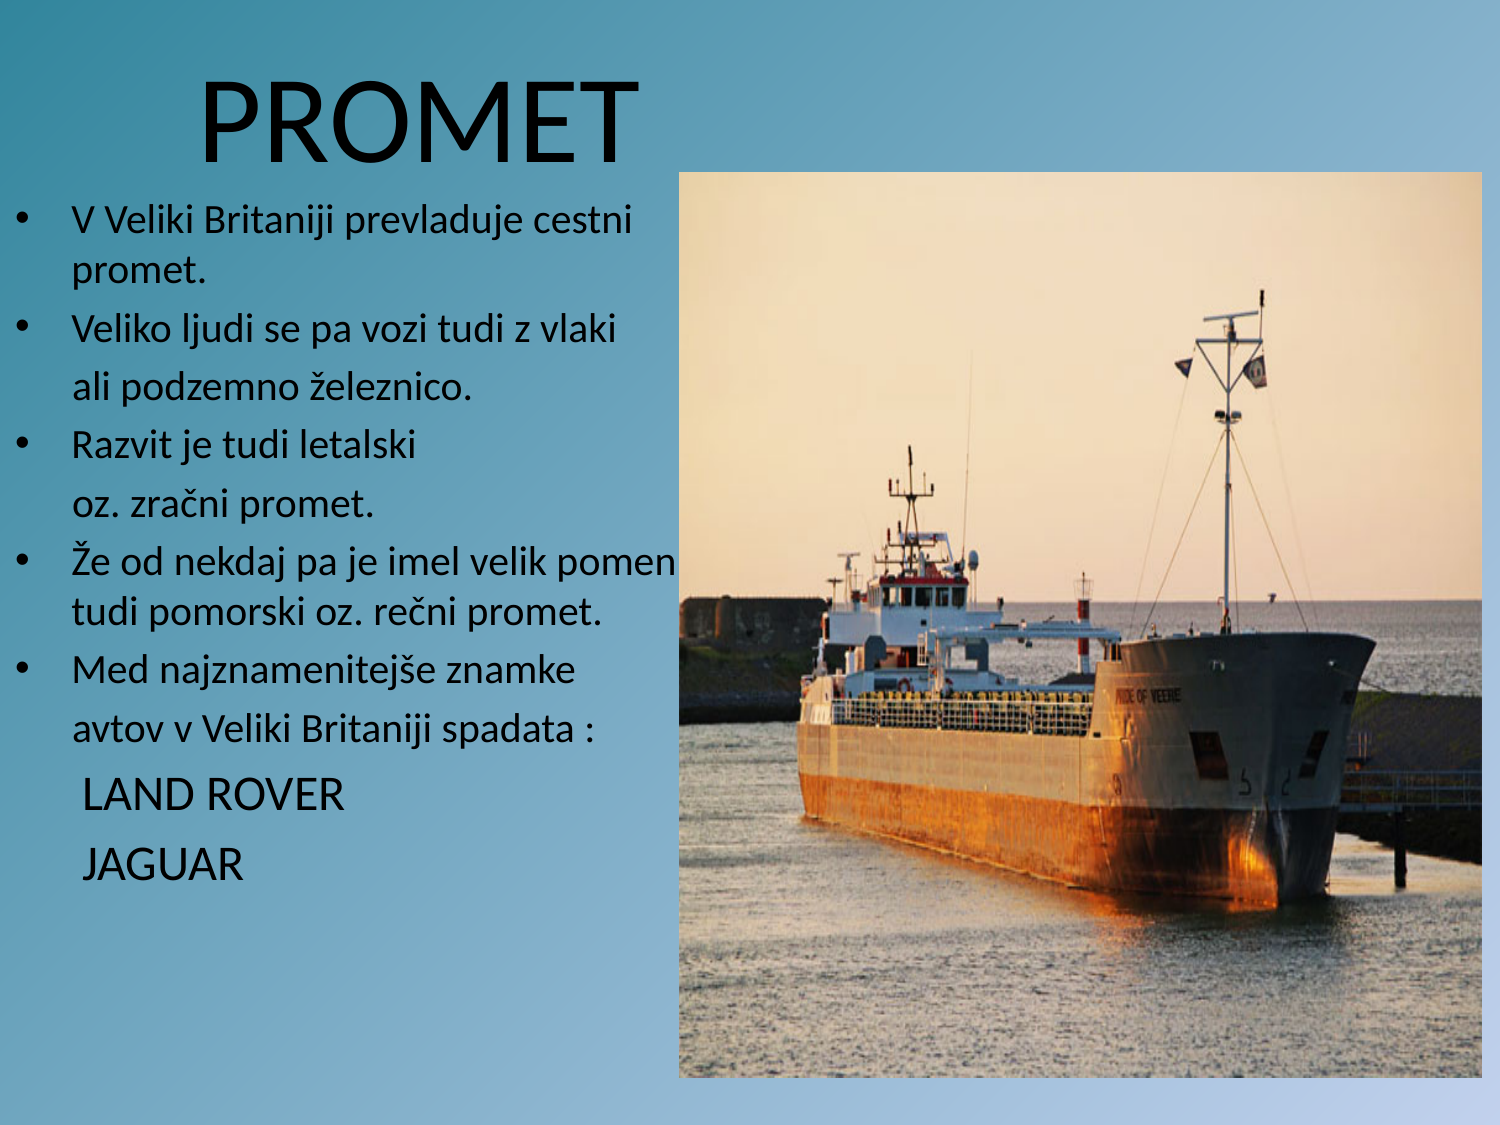

# PROMET
V Veliki Britaniji prevladuje cestni promet.
Veliko ljudi se pa vozi tudi z vlaki
 ali podzemno železnico.
Razvit je tudi letalski
 oz. zračni promet.
Že od nekdaj pa je imel velik pomen tudi pomorski oz. rečni promet.
Med najznamenitejše znamke
 avtov v Veliki Britaniji spadata :
 LAND ROVER
 JAGUAR